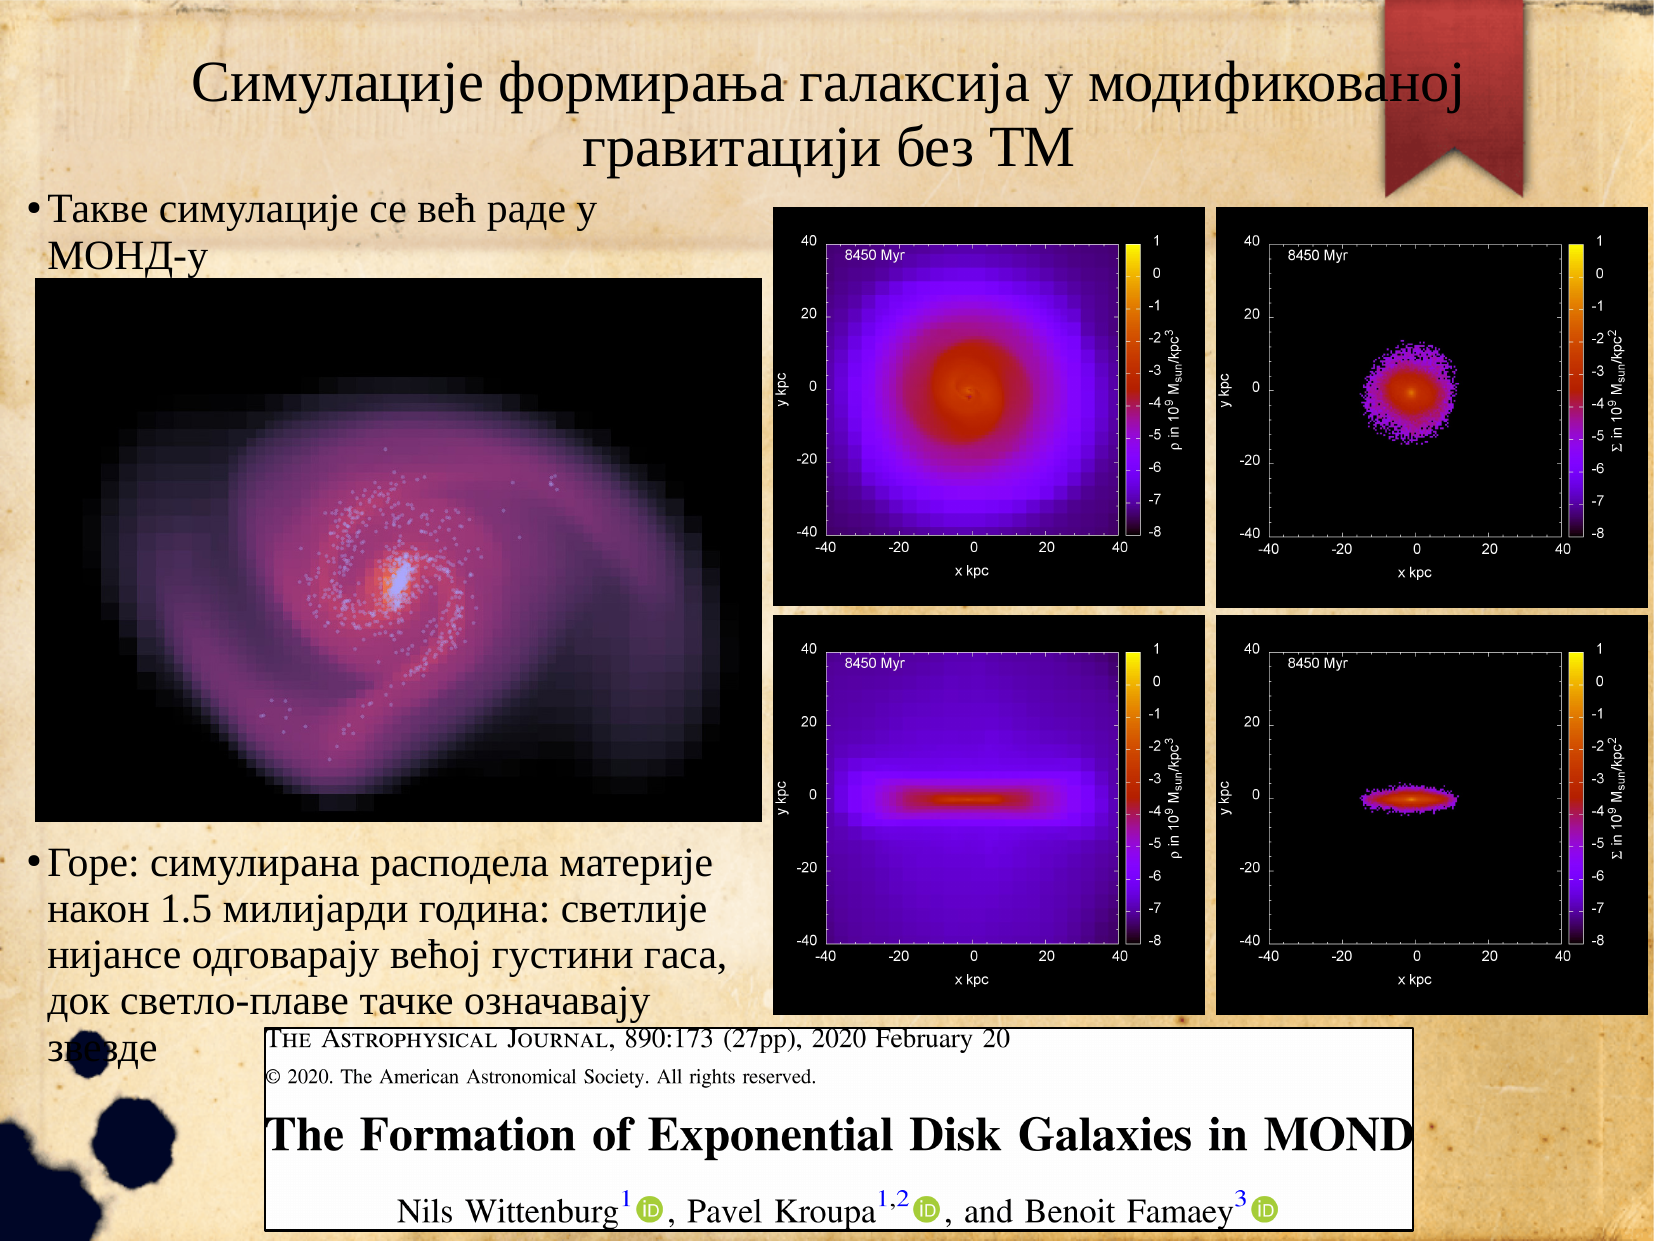

# Симулације формирања галаксија у модификованој гравитацији без ТМ
Такве симулације се већ раде у МОНД-у
Горе: симулирана расподела материје након 1.5 милијарди година: светлије нијансе одговарају већој густини гаса, док светло-плаве тачке означавају звезде